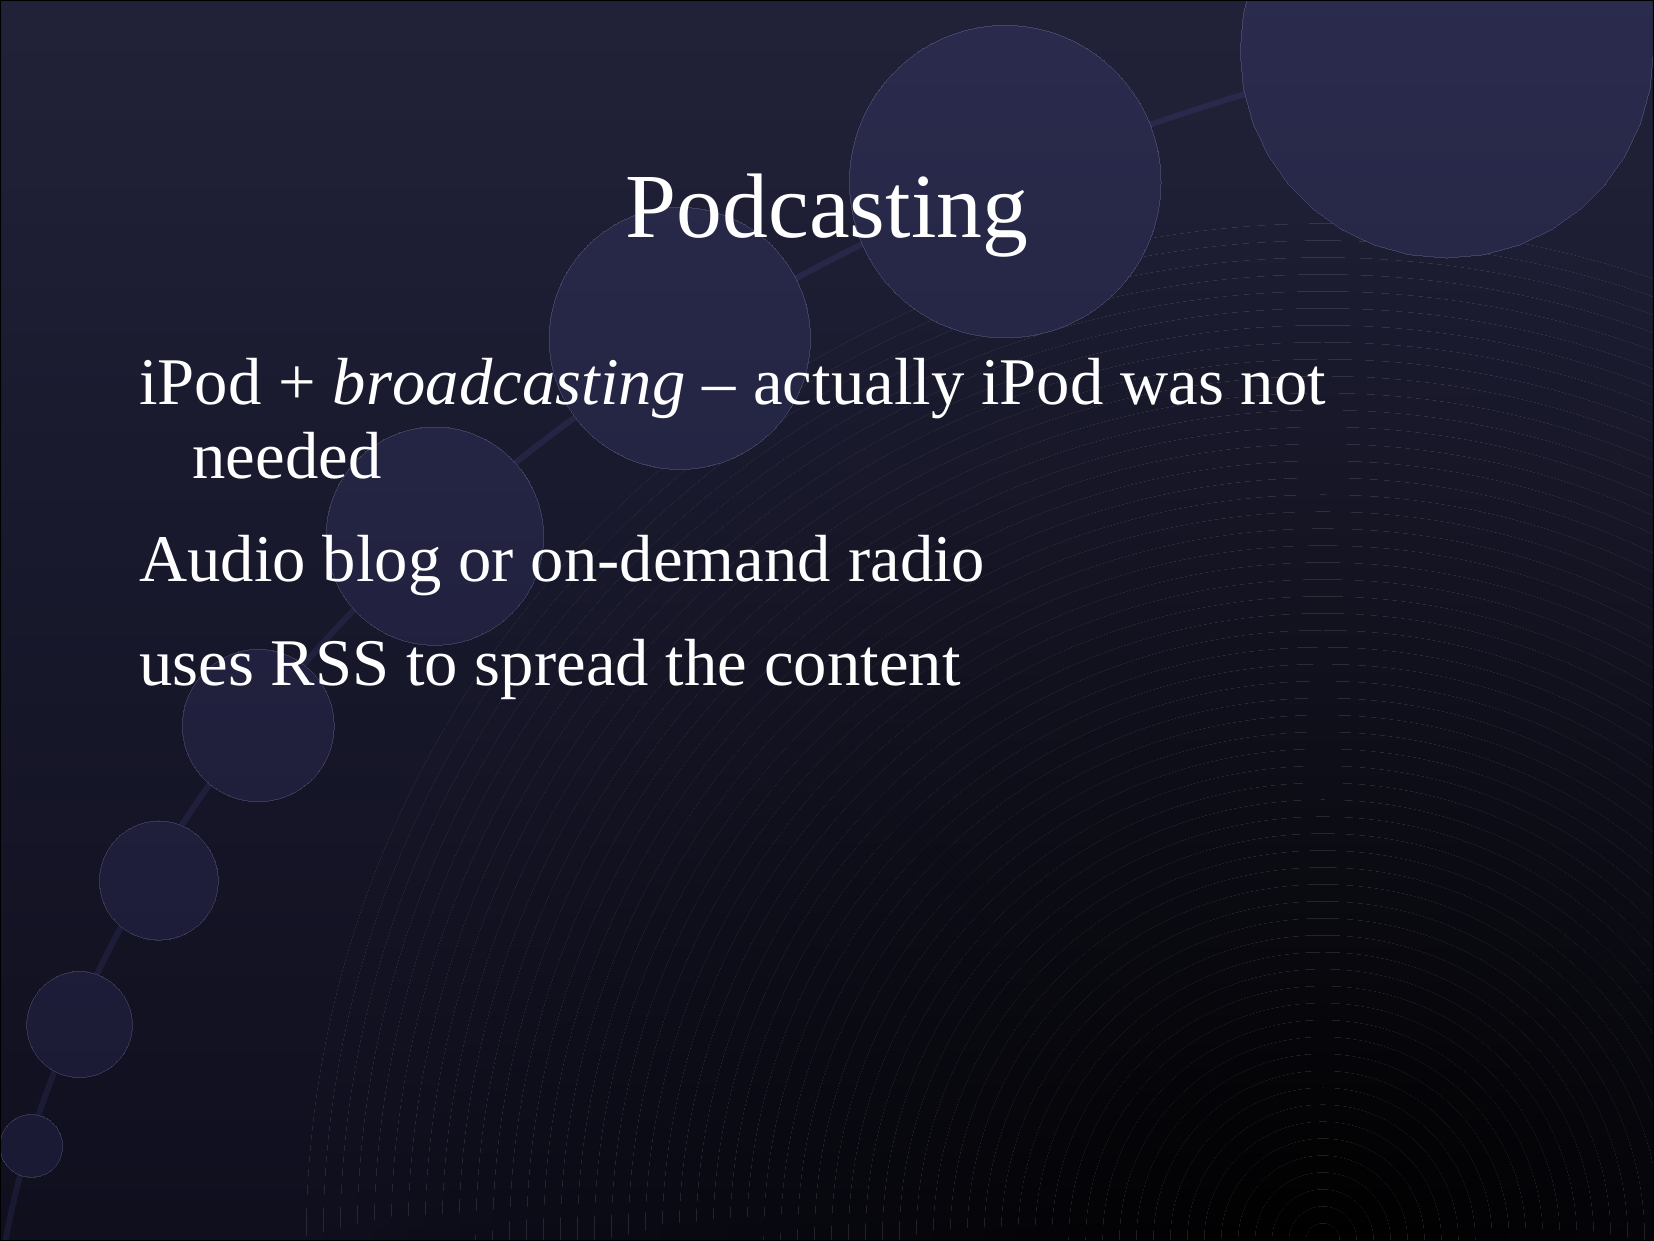

# Podcasting
iPod + broadcasting – actually iPod was not needed
Audio blog or on-demand radio
uses RSS to spread the content